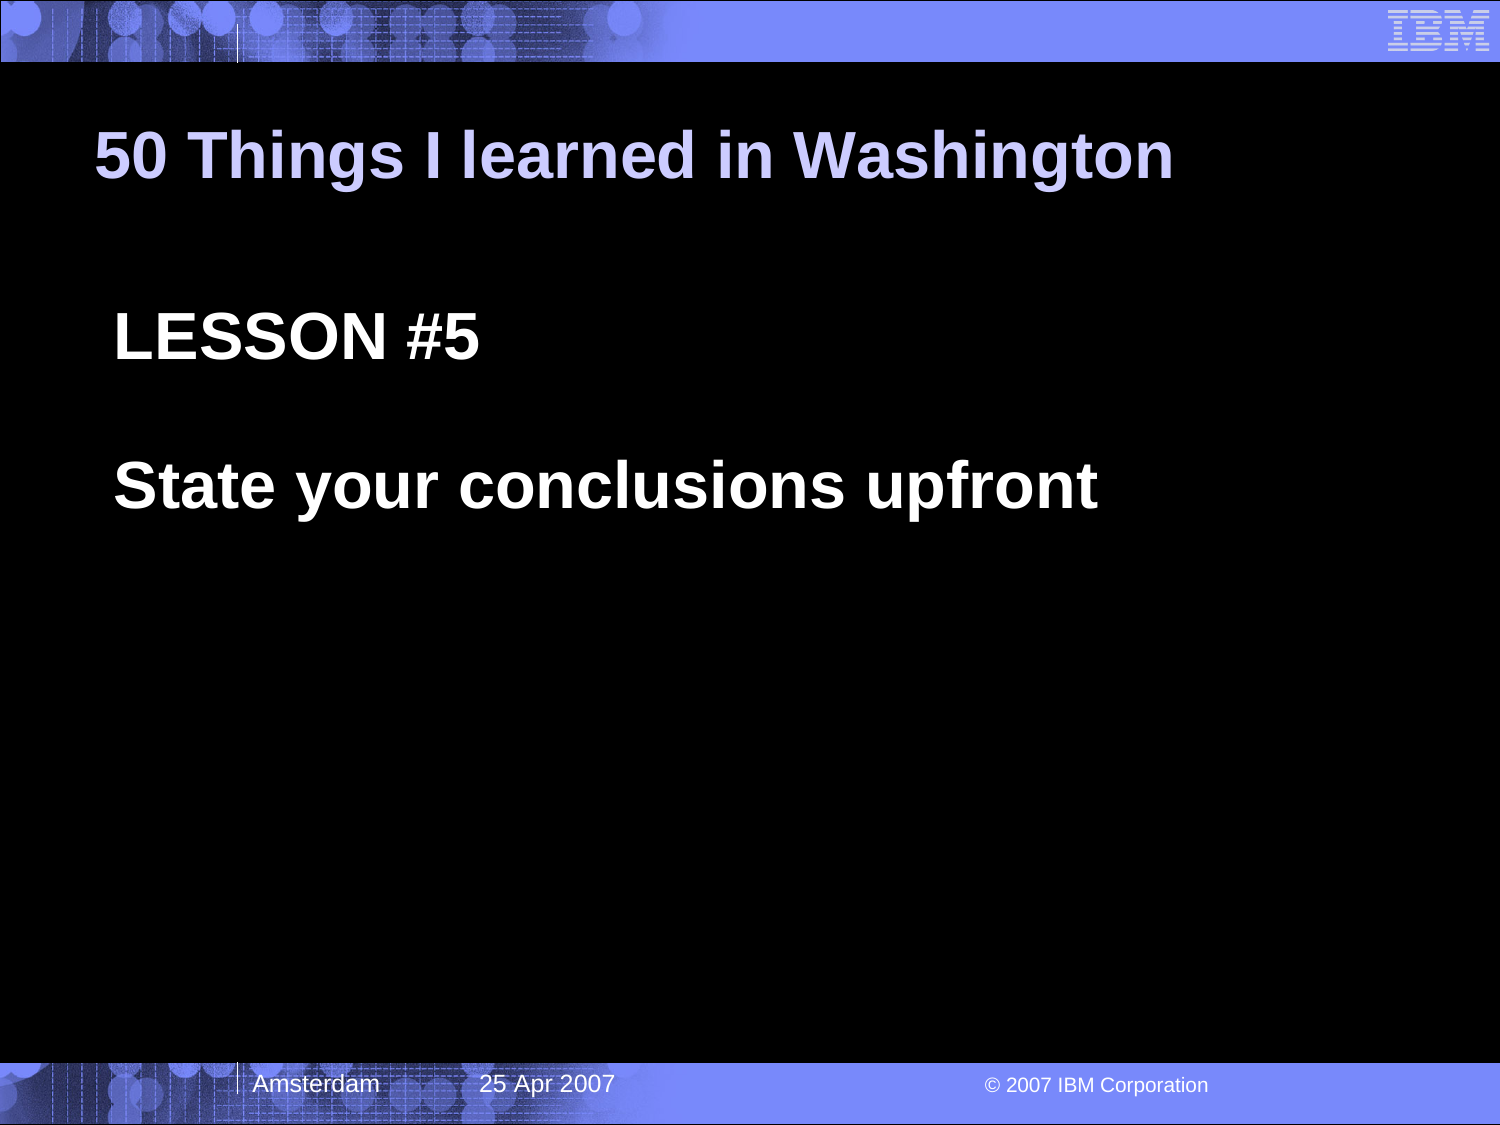

# 50 Things I learned in Washington
LESSON #5
State your conclusions upfront